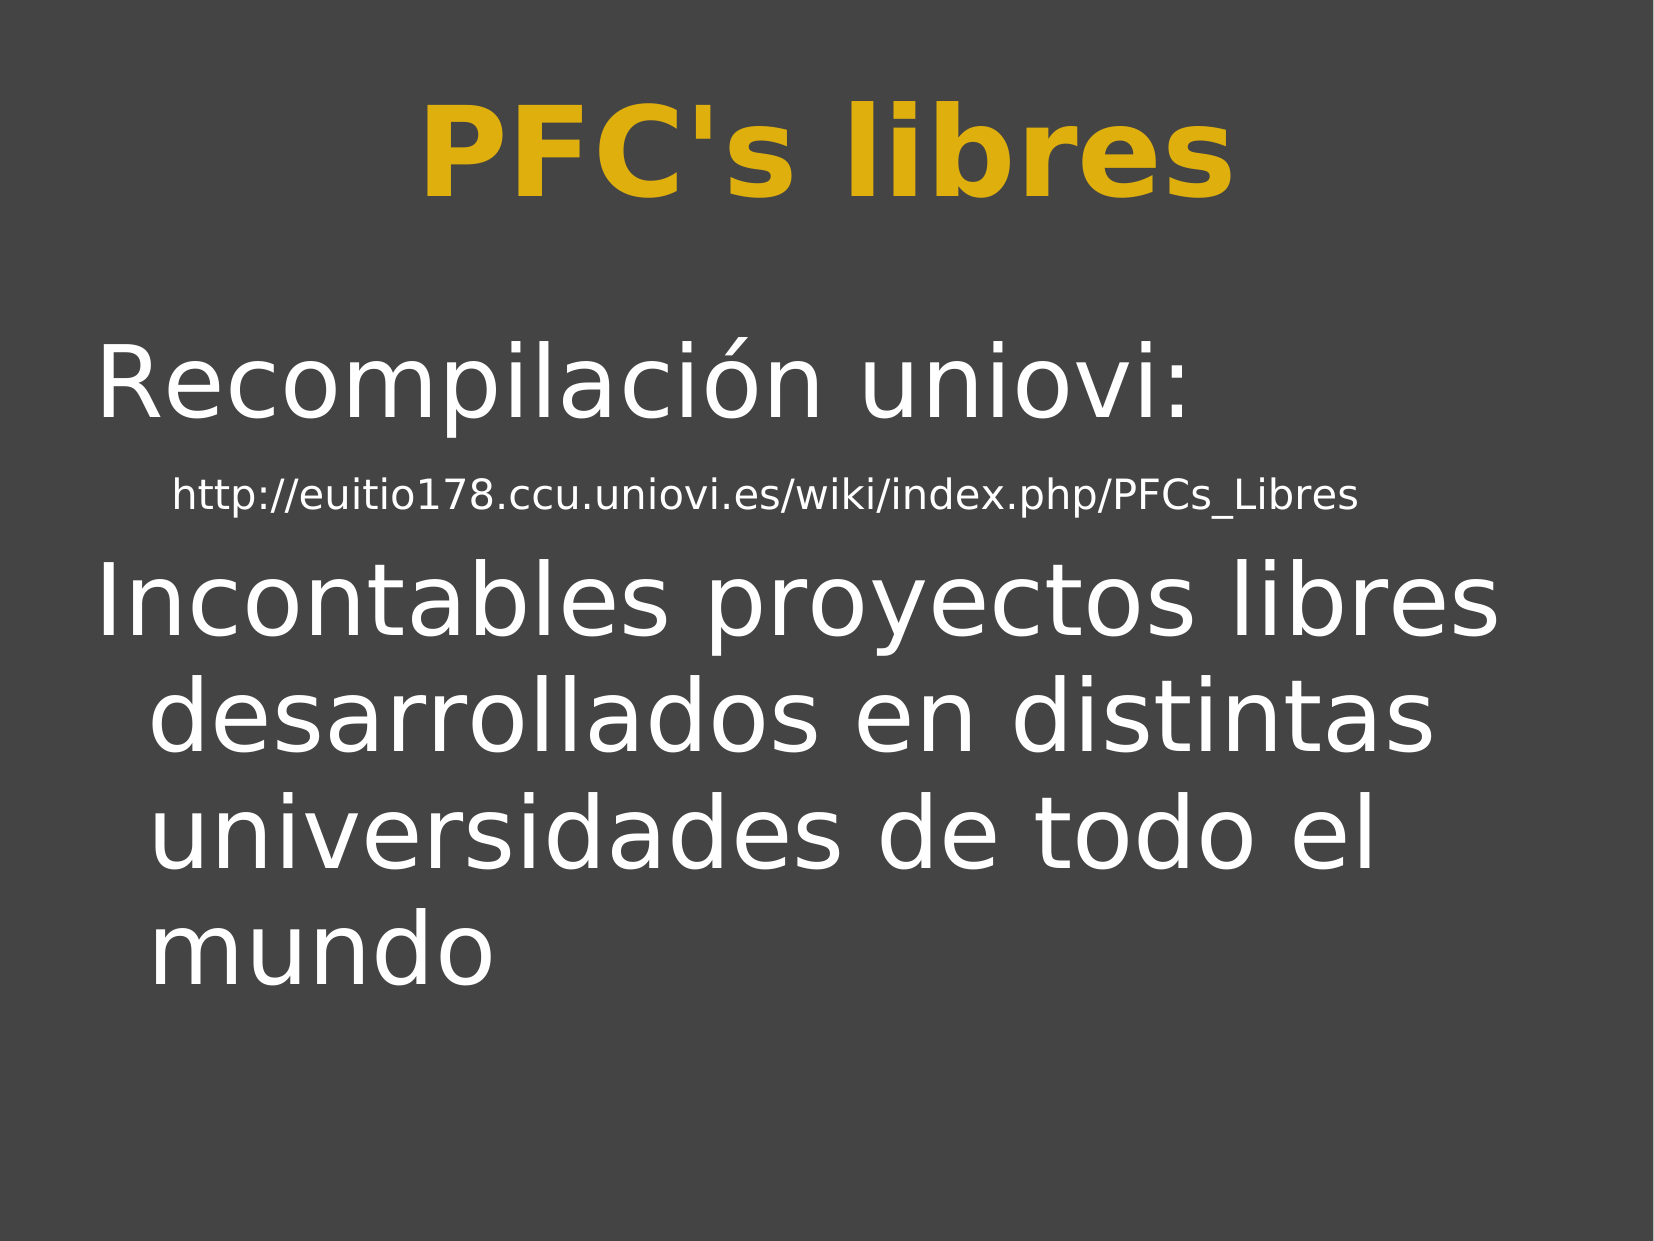

# PFC's libres
Recompilación uniovi:
http://euitio178.ccu.uniovi.es/wiki/index.php/PFCs_Libres
Incontables proyectos libres desarrollados en distintas universidades de todo el mundo